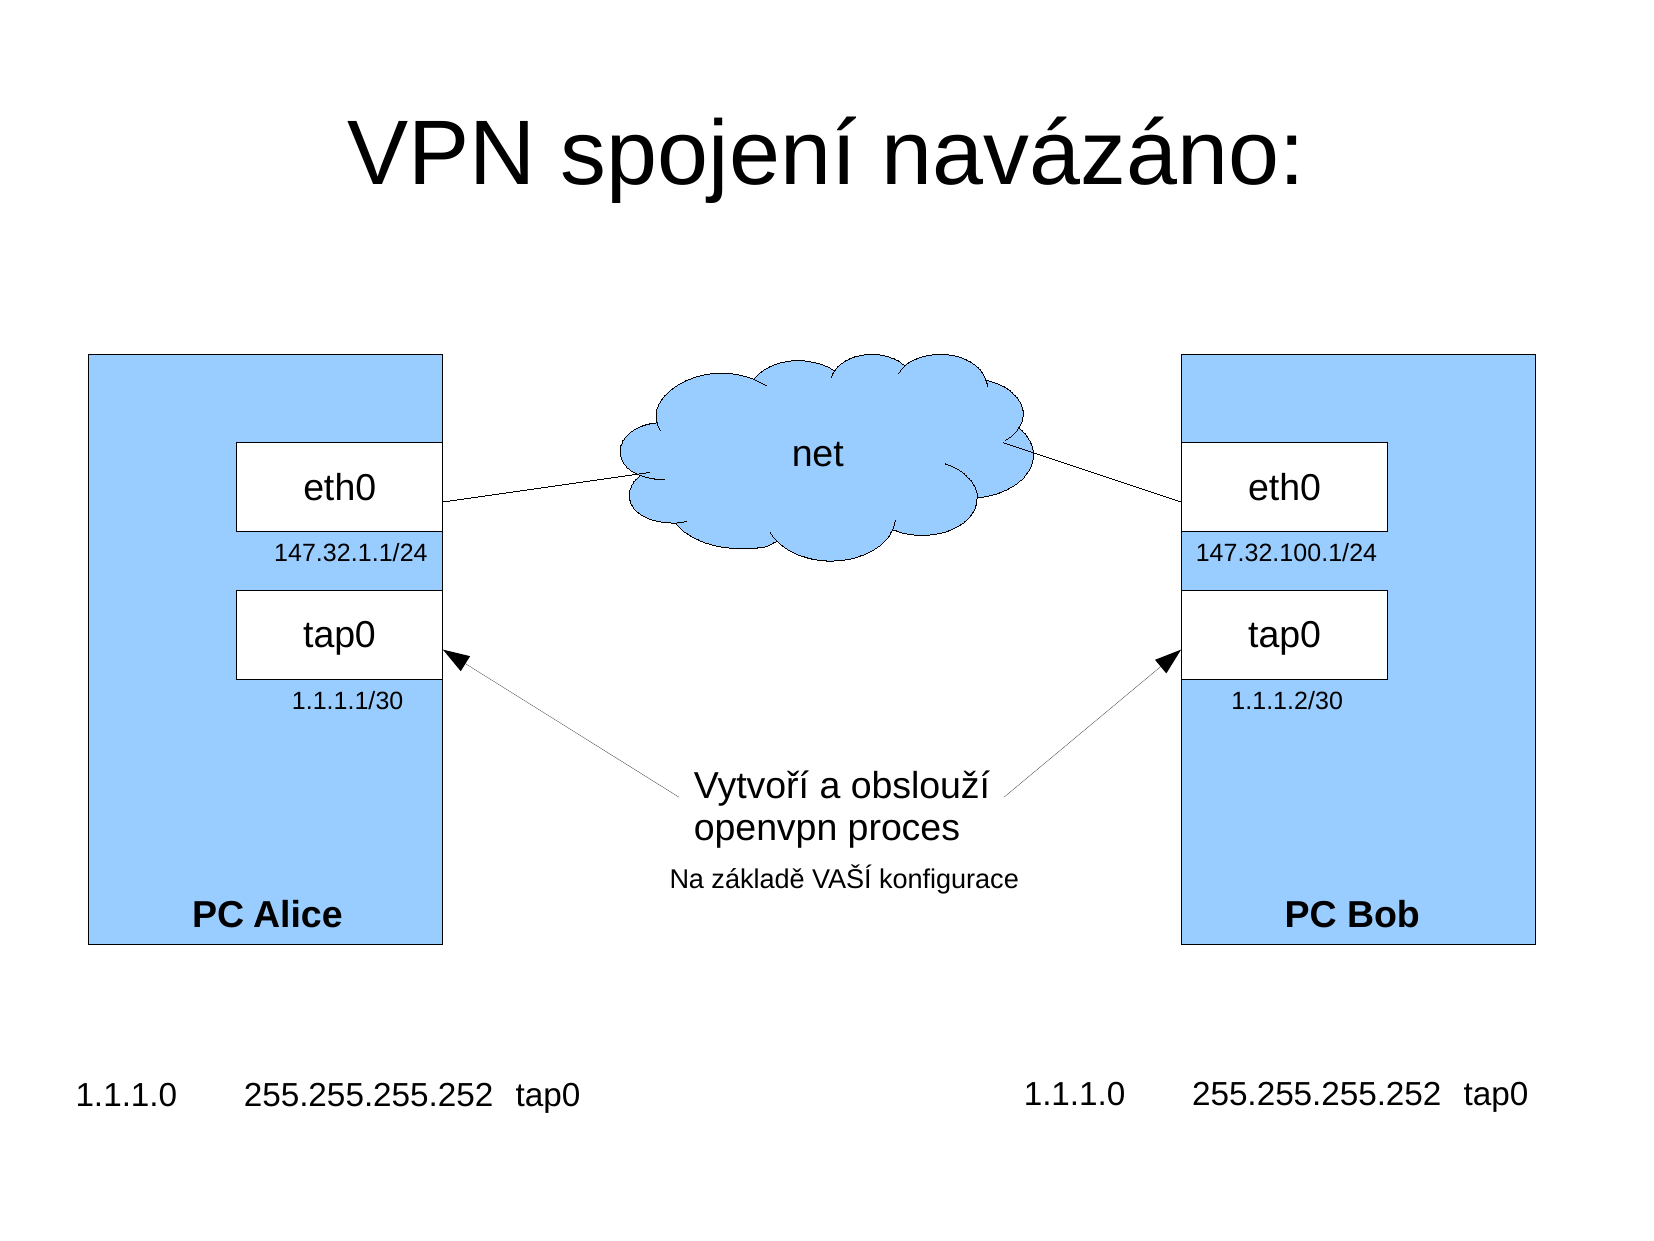

# VPN spojení navázáno:
 net
 net
eth0
eth0
eth0
147.32.1.1/24
147.32.100.1/24
147.32.100.1/24
tap0
tap0
1.1.1.1/30
1.1.1.2/30
Vytvoří a obslouží
openvpn proces
Na základě VAŠÍ konfigurace
PC Alice
PC Alice
PC Bob
PC Bob
| 1.1.1.0 | 255.255.255.252 | tap0 |
| --- | --- | --- |
| 1.1.1.0 | 255.255.255.252 | tap0 |
| --- | --- | --- |